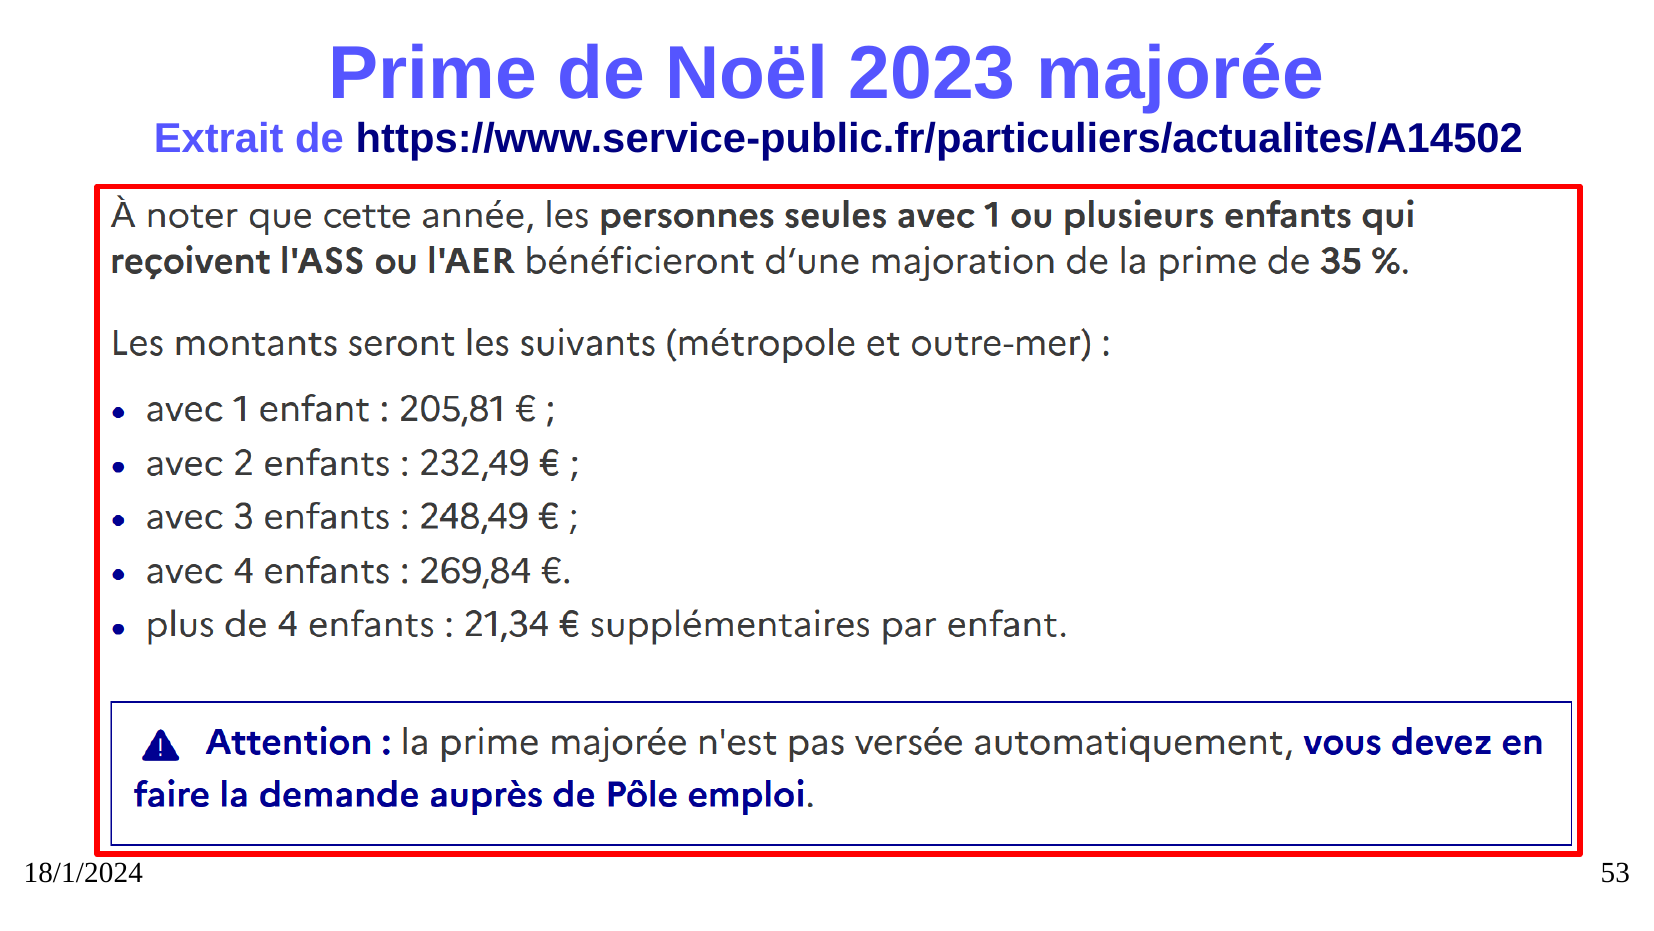

# Prime de Noël 2023 majorée Extrait de https://www.service-public.fr/particuliers/actualites/A14502
18/1/2024
53